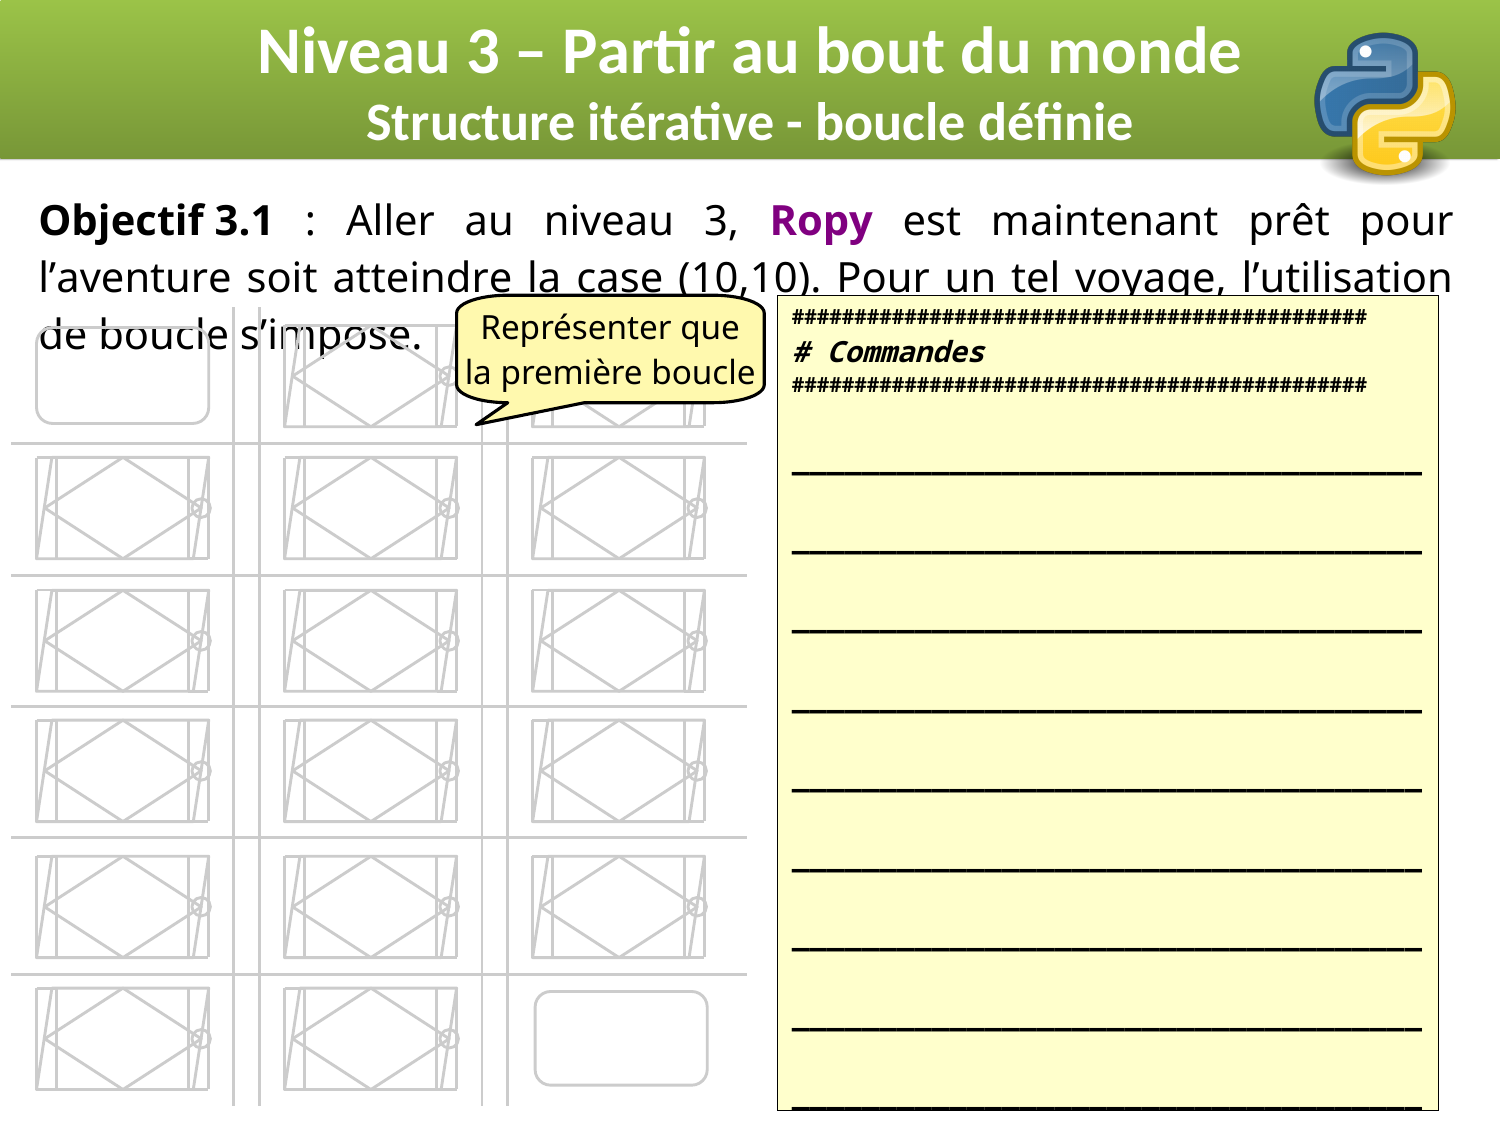

Niveau 3 – Partir au bout du monde
Structure itérative - boucle définie
Objectif 3.1 : Aller au niveau 3, Ropy est maintenant prêt pour l’aventure soit atteindre la case (10,10). Pour un tel voyage, l’utilisation de boucle s’impose.
Représenter que
la première boucle
##############################################
# Commandes
##############################################
____________________________________
____________________________________
____________________________________
____________________________________
____________________________________
____________________________________
____________________________________
____________________________________
____________________________________
____________________________________
____________________________________
____________________________________